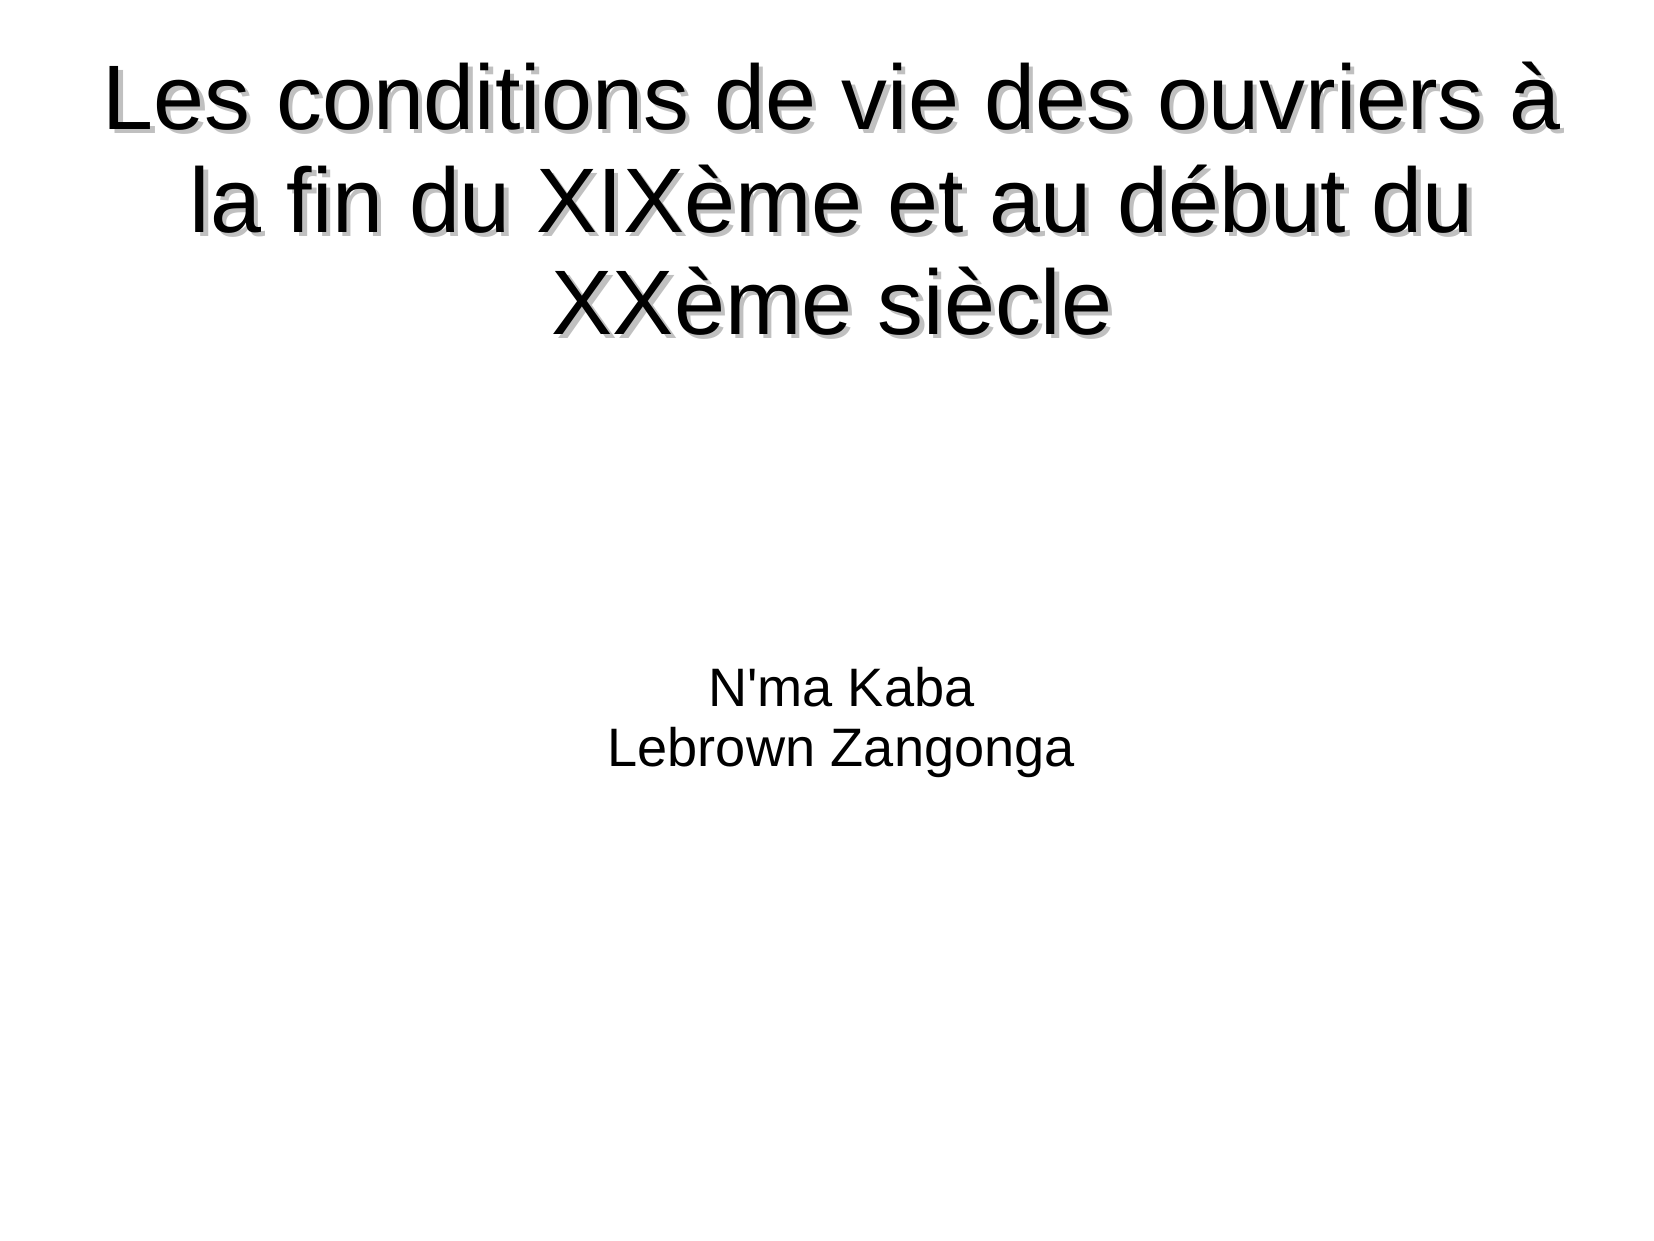

# Les conditions de vie des ouvriers à la fin du XIXème et au début du XXème siècle
N'ma Kaba
Lebrown Zangonga